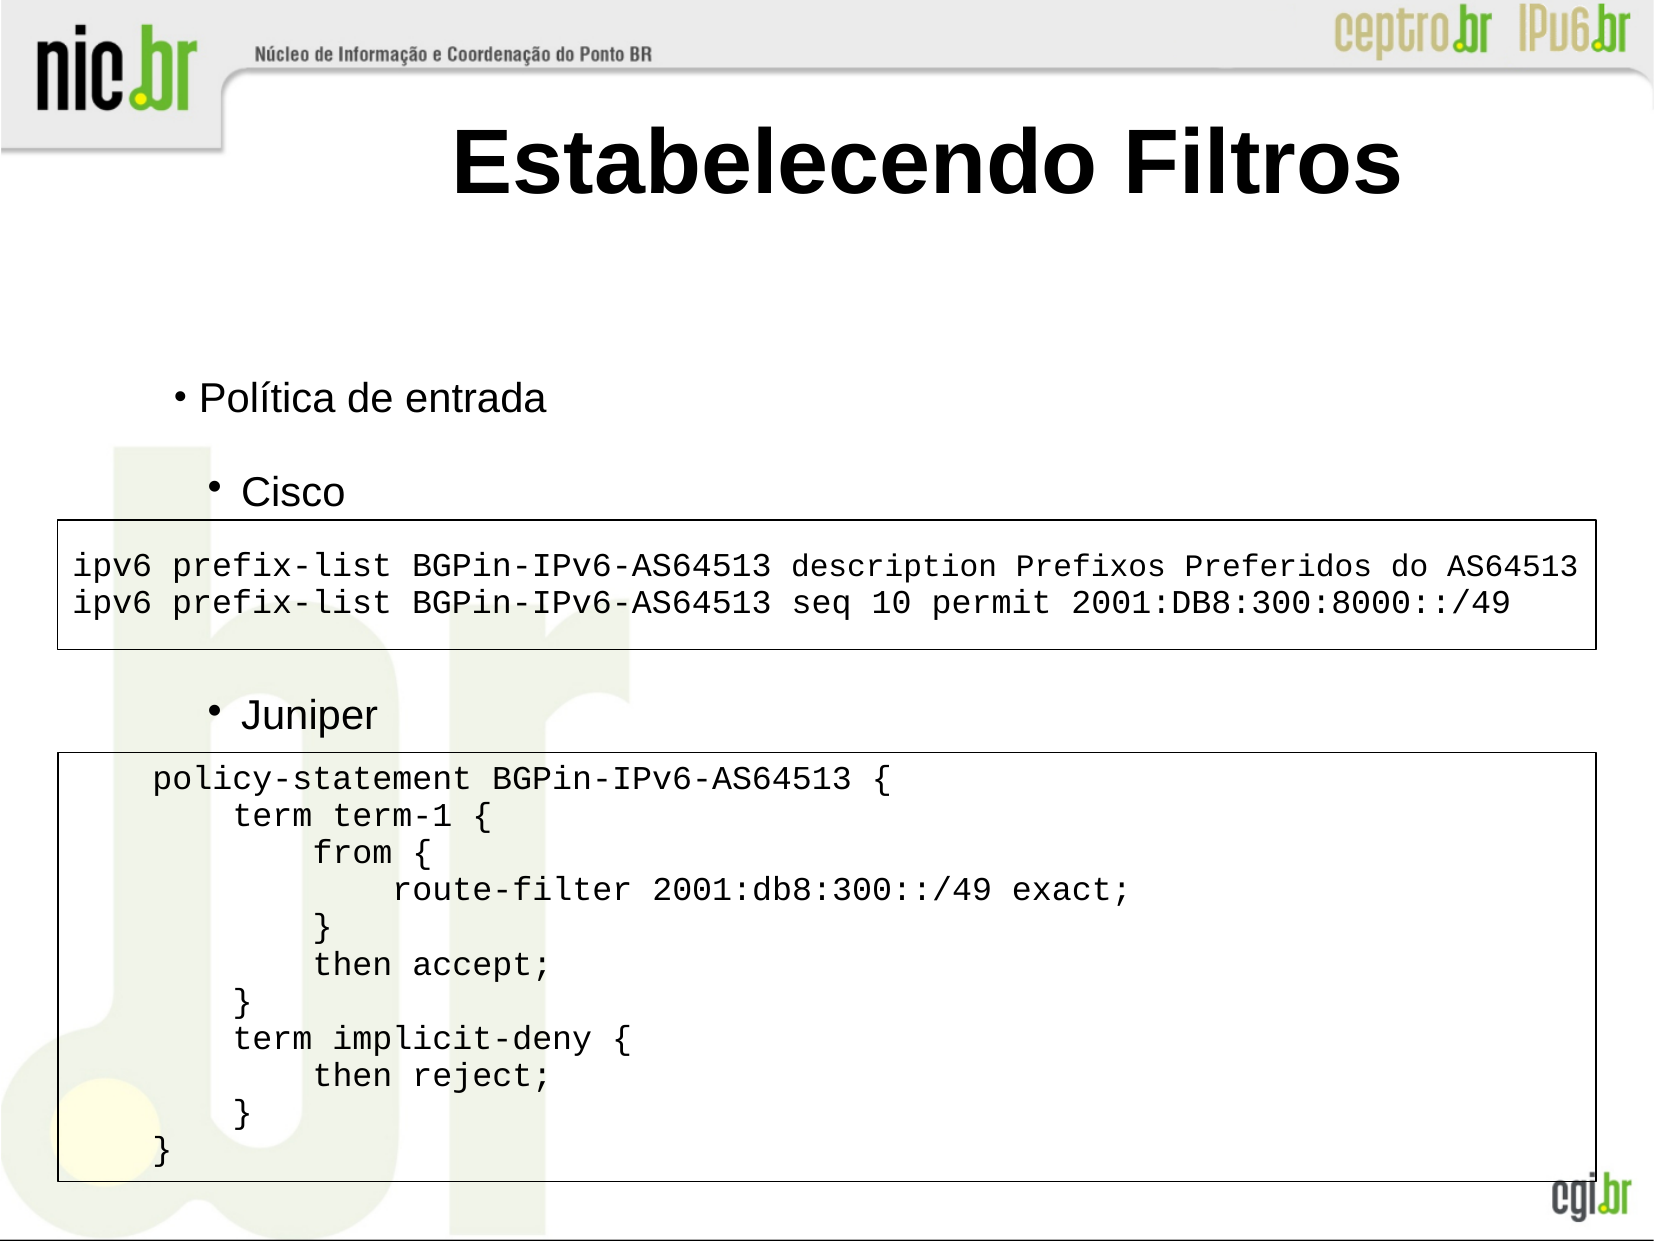

Estabelecendo Filtros
 Política de entrada
Cisco
Juniper
ipv6 prefix-list BGPin-IPv6-AS64513 description Prefixos Preferidos do AS64513
ipv6 prefix-list BGPin-IPv6-AS64513 seq 10 permit 2001:DB8:300:8000::/49
 policy-statement BGPin-IPv6-AS64513 {
 term term-1 {
 from {
 route-filter 2001:db8:300::/49 exact;
 }
 then accept;
 }
 term implicit-deny {
 then reject;
 }
 }